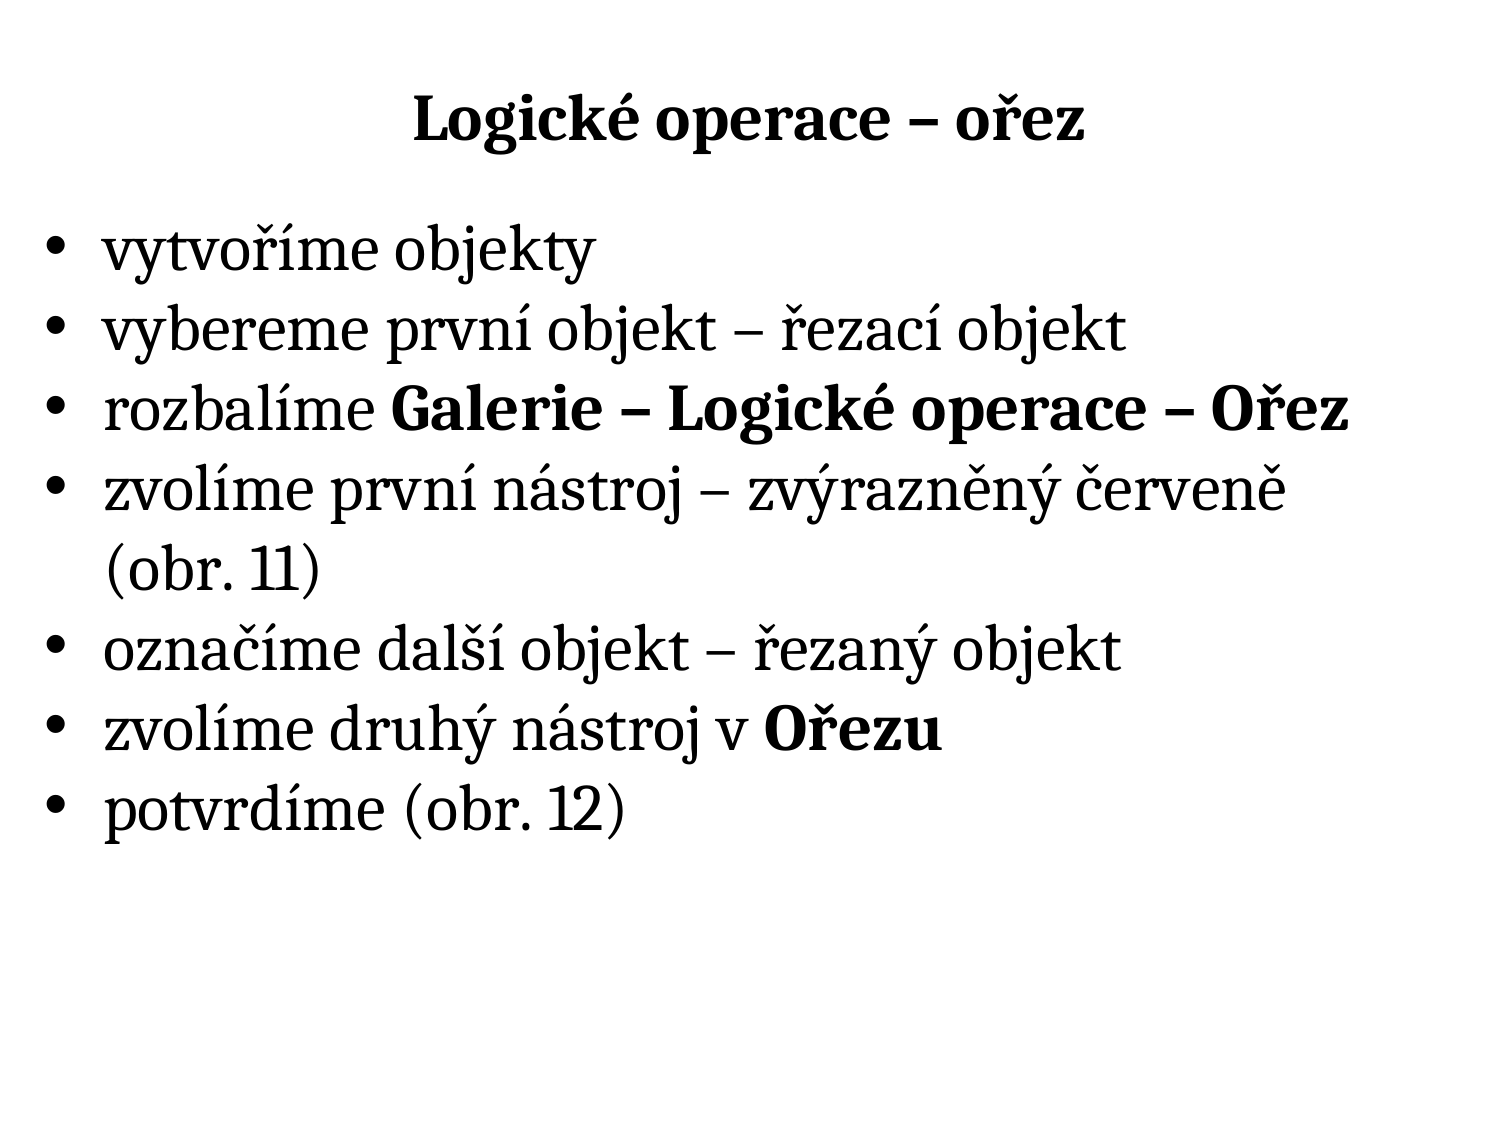

Logické operace – ořez
vytvoříme objekty
vybereme první objekt – řezací objekt
rozbalíme Galerie – Logické operace – Ořez
zvolíme první nástroj – zvýrazněný červeně
	(obr. 11)
označíme další objekt – řezaný objekt
zvolíme druhý nástroj v Ořezu
potvrdíme (obr. 12)